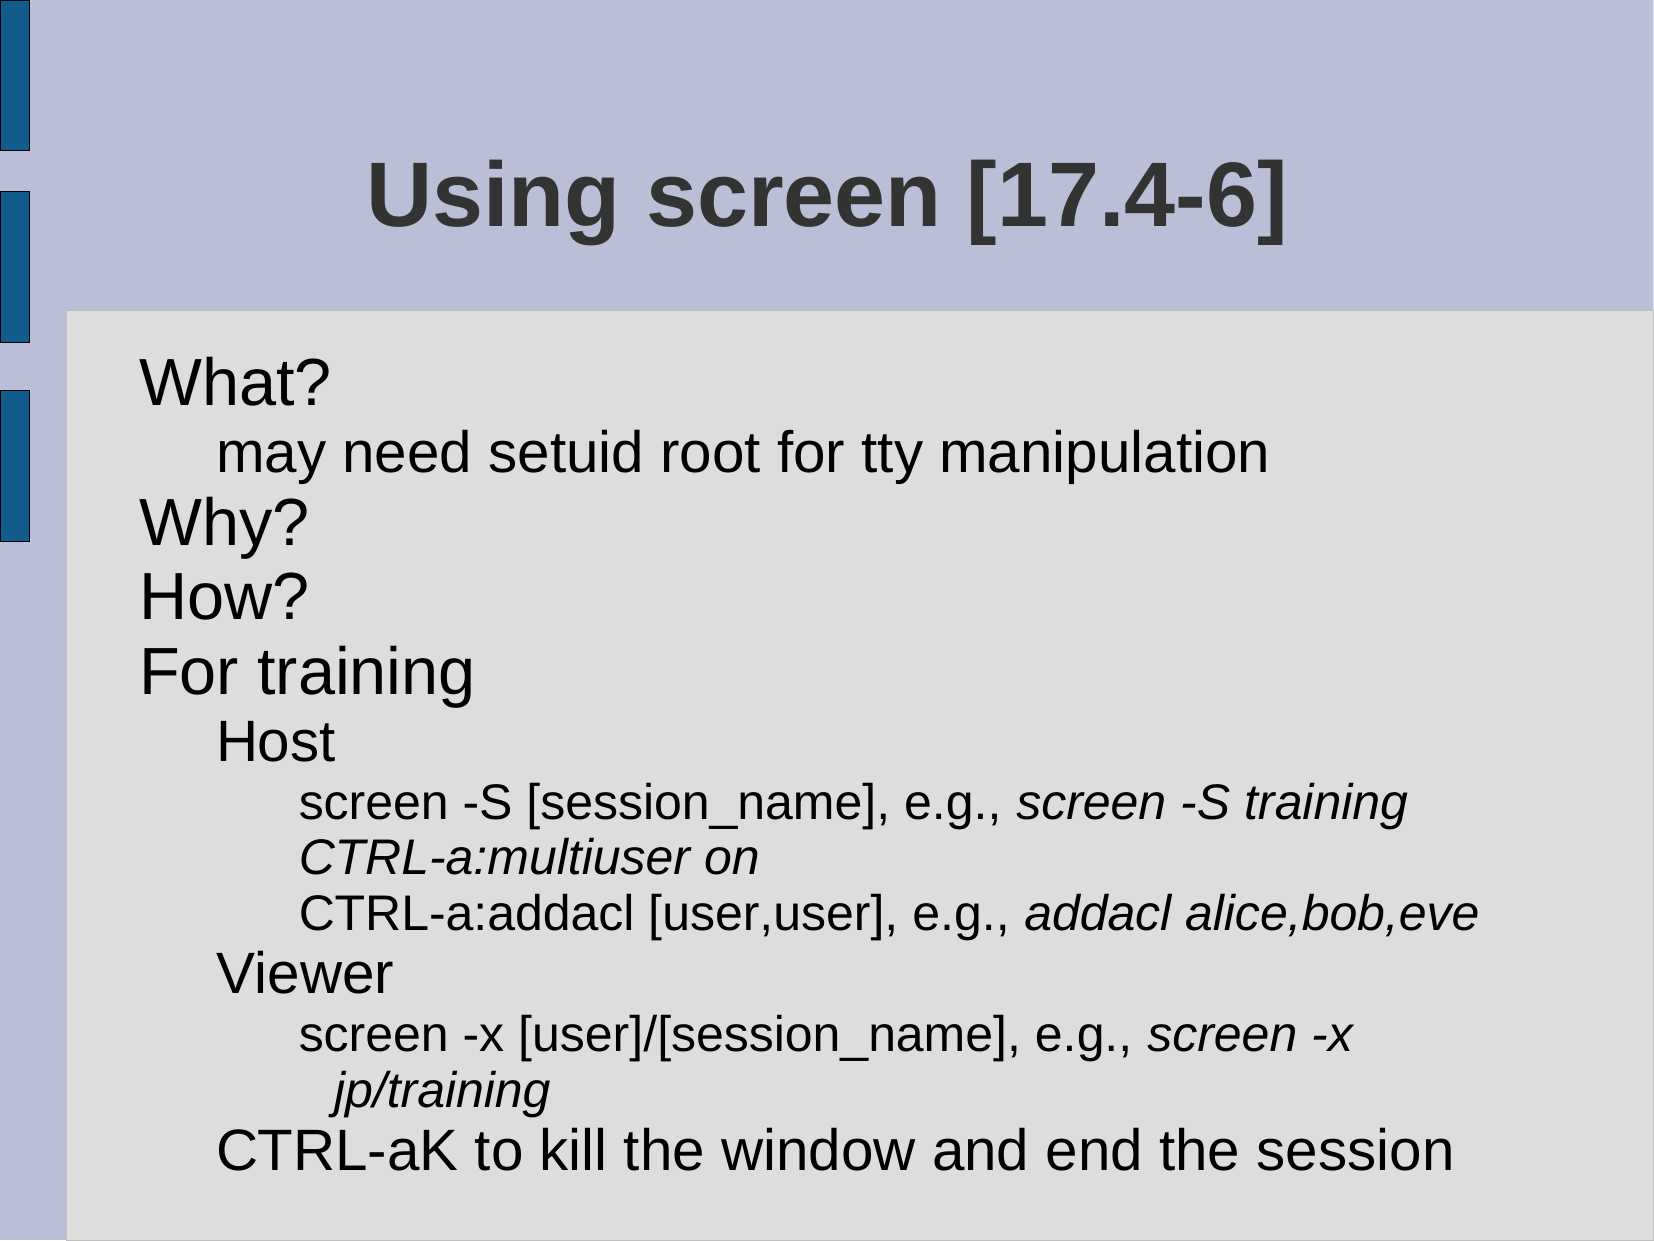

# Using screen [17.4-6]
What?
may need setuid root for tty manipulation
Why?
How?
For training
Host
screen -S [session_name], e.g., screen -S training
CTRL-a:multiuser on
CTRL-a:addacl [user,user], e.g., addacl alice,bob,eve
Viewer
screen -x [user]/[session_name], e.g., screen -x jp/training
CTRL-aK to kill the window and end the session